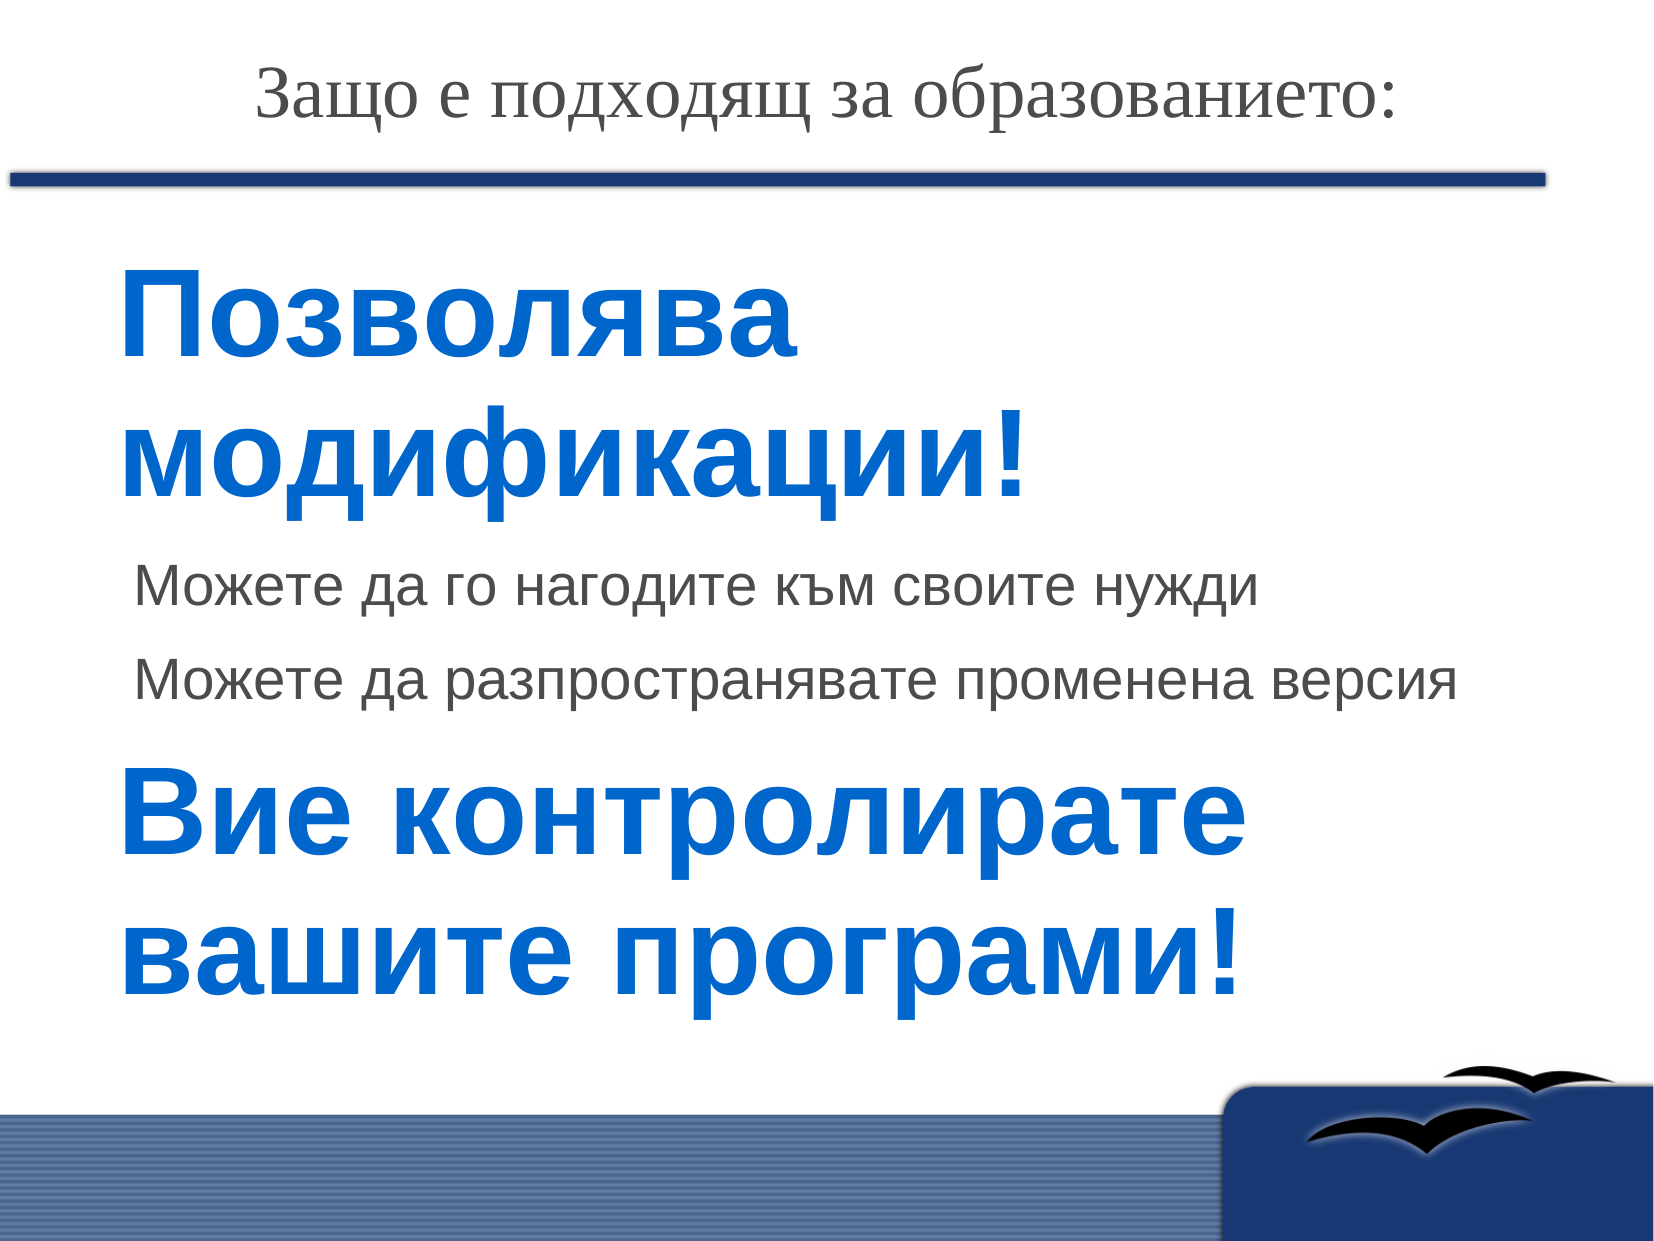

Защо е подходящ за образованието:
# Позволява модификации!
 Можете да го нагодите към своите нужди
 Можете да разпространявате променена версия
Вие контролирате вашите програми!